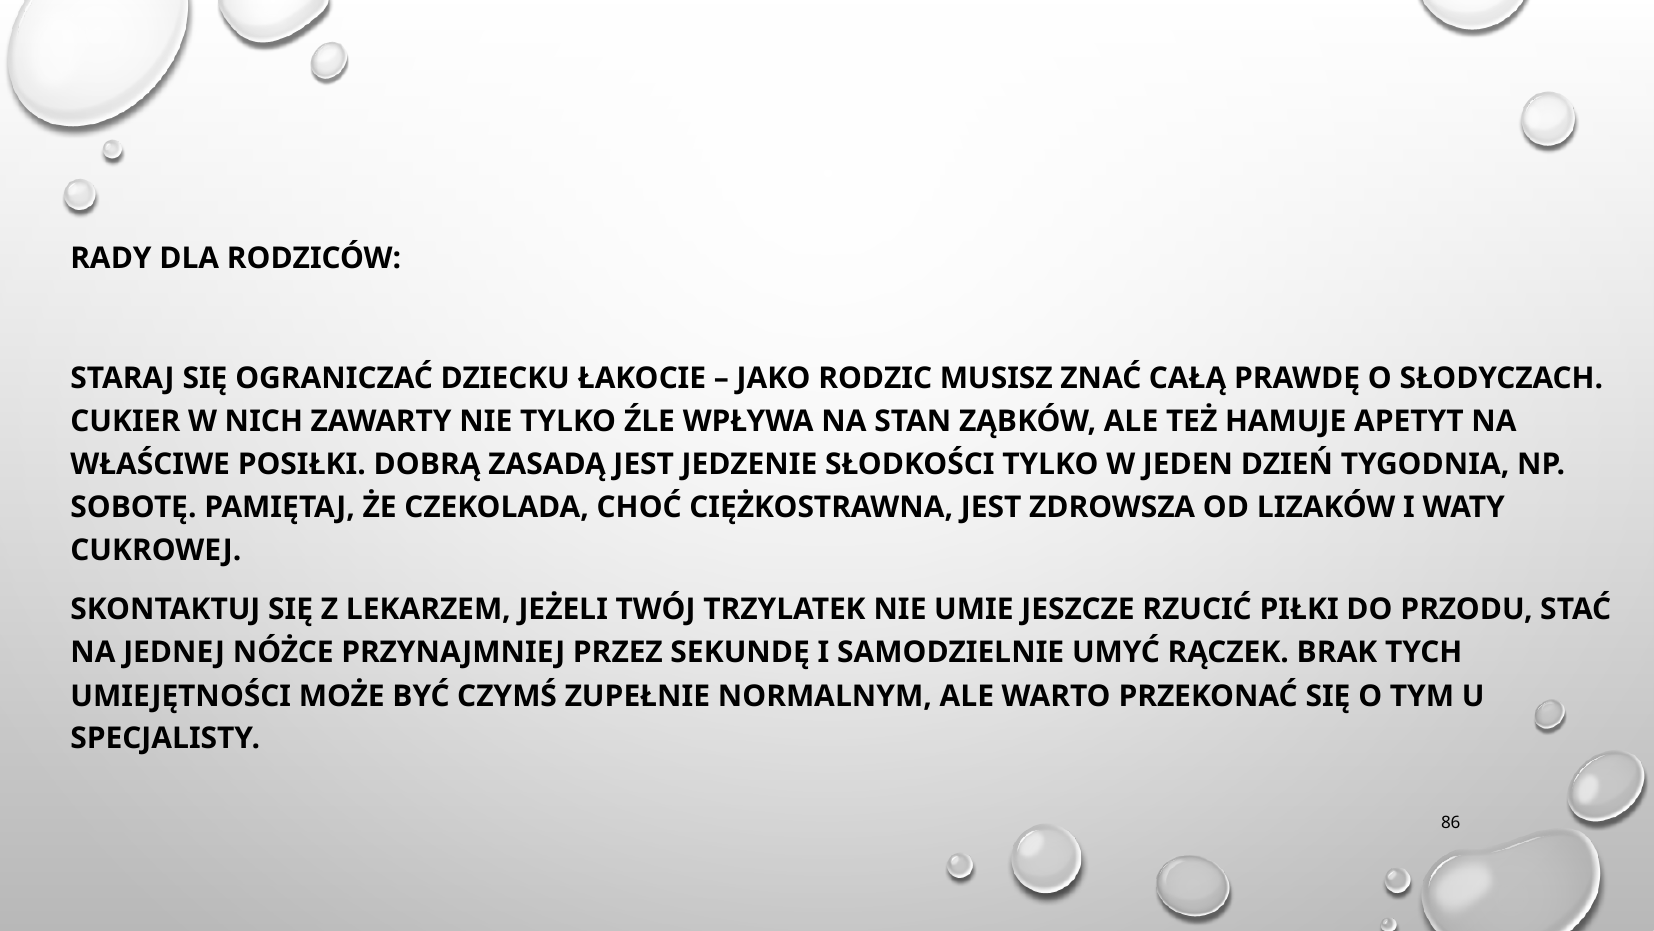

# Rady dla rodziców:
Staraj się ograniczać dziecku łakocie – jako rodzic musisz znać całą prawdę o słodyczach. Cukier w nich zawarty nie tylko źle wpływa na stan ząbków, ale też hamuje apetyt na właściwe posiłki. Dobrą zasadą jest jedzenie słodkości tylko w jeden dzień tygodnia, np. sobotę. Pamiętaj, że czekolada, choć ciężkostrawna, jest zdrowsza od lizaków i waty cukrowej.
Skontaktuj się z lekarzem, jeżeli twój trzylatek nie umie jeszcze rzucić piłki do przodu, stać na jednej nóżce przynajmniej przez sekundę i samodzielnie umyć rączek. Brak tych umiejętności może być czymś zupełnie normalnym, ale warto przekonać się o tym u specjalisty.